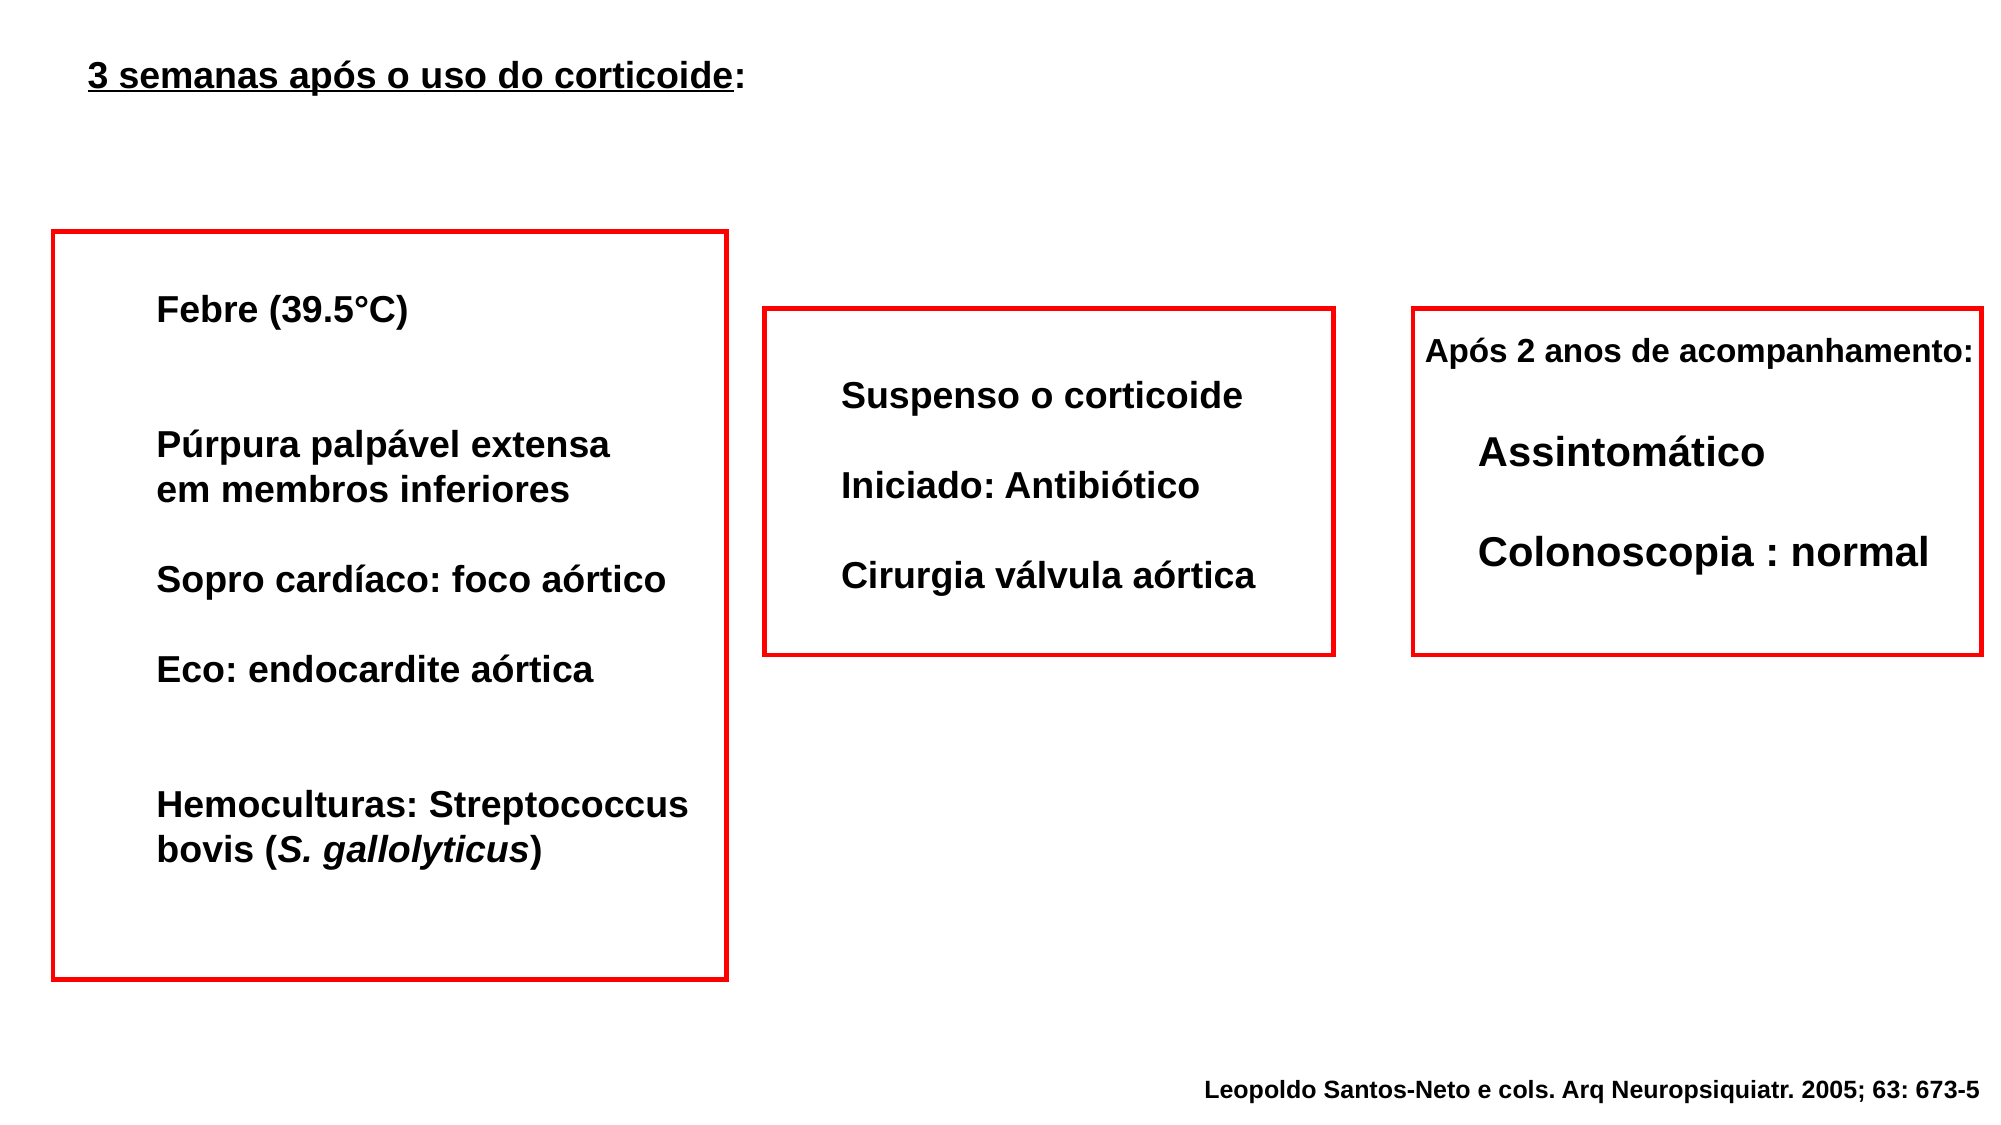

3 semanas após o uso do corticoide:
Febre (39.5°C)
Púrpura palpável extensa
em membros inferiores
Sopro cardíaco: foco aórtico
Eco: endocardite aórtica
Hemoculturas: Streptococcus
bovis (S. gallolyticus)
Após 2 anos de acompanhamento:
Suspenso o corticoide
Iniciado: Antibiótico
Cirurgia válvula aórtica
Assintomático
Colonoscopia : normal
Leopoldo Santos-Neto e cols. Arq Neuropsiquiatr. 2005; 63: 673-5